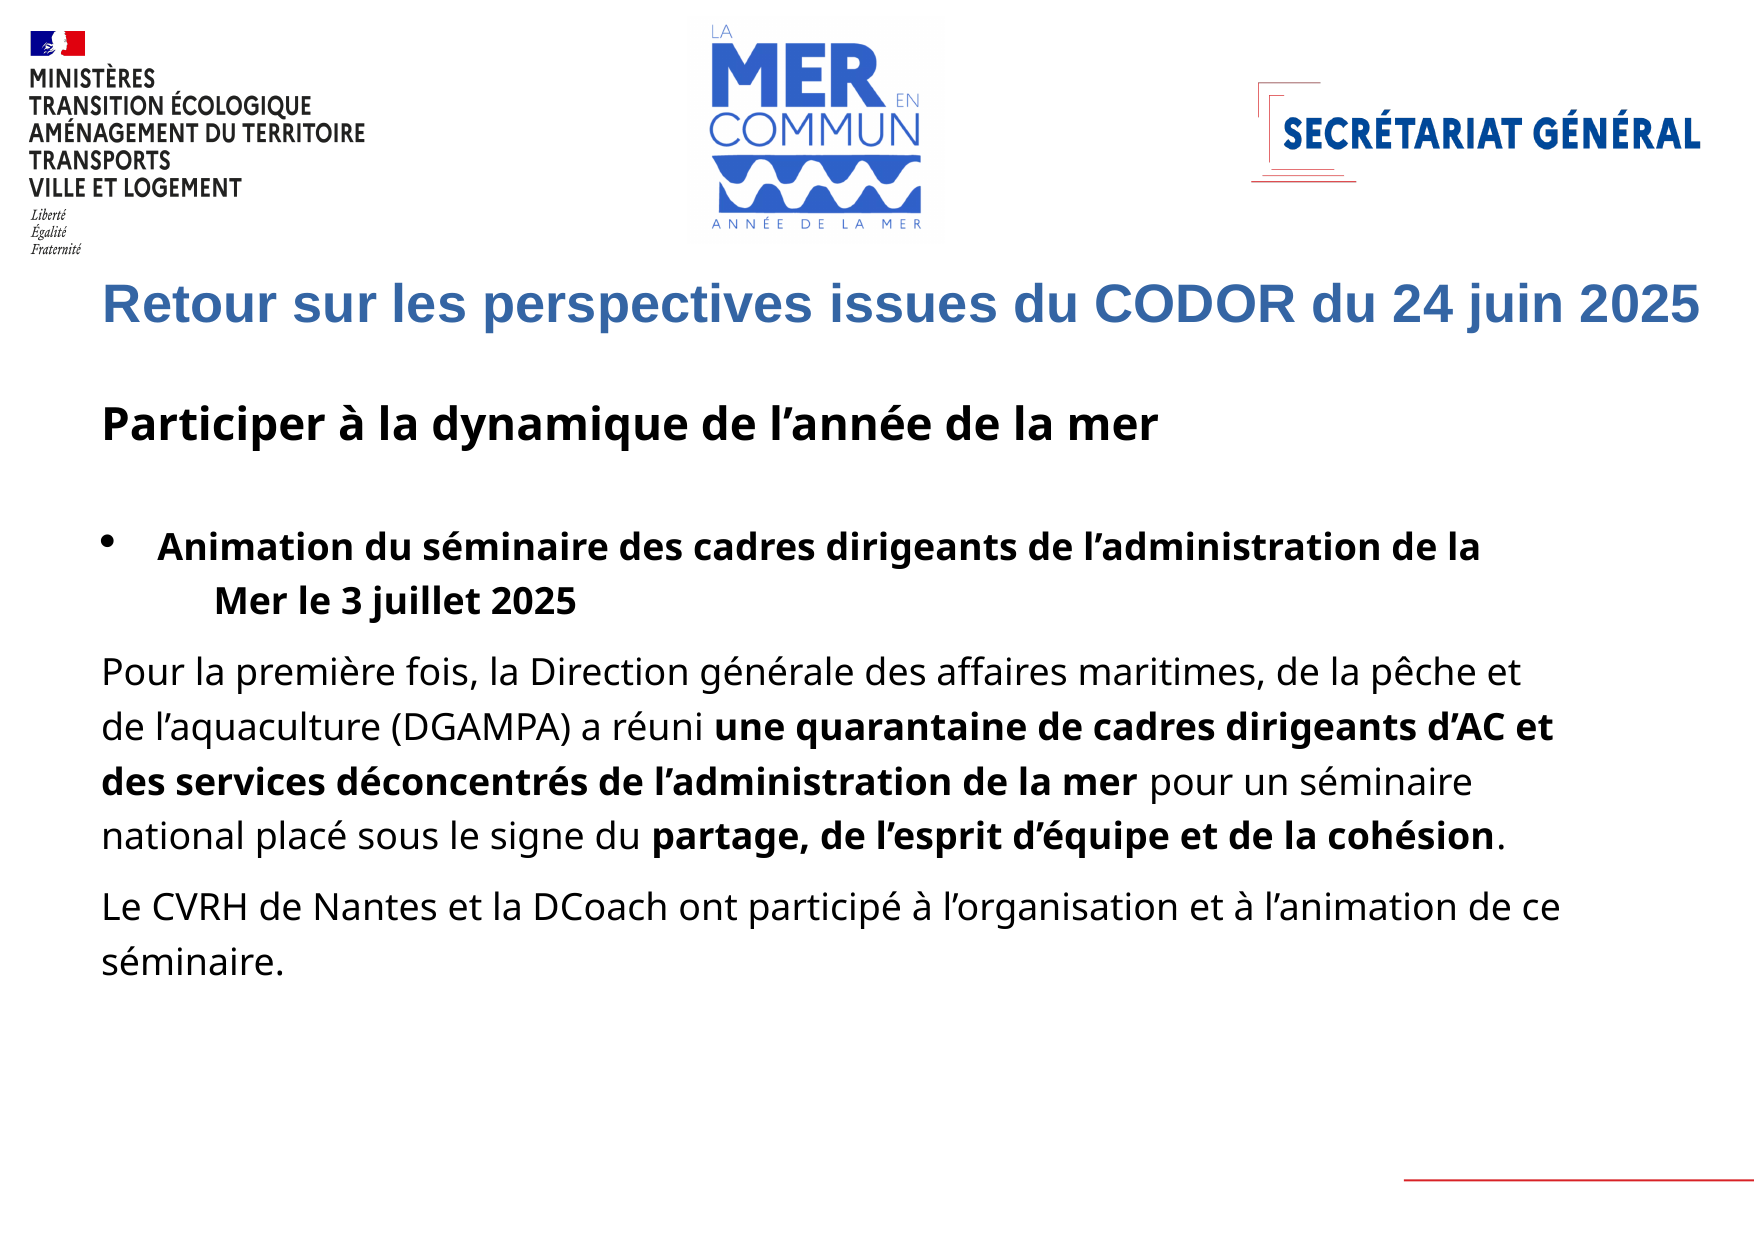

# Retour sur les perspectives issues du CODOR du 24 juin 2025
Participer à la dynamique de l’année de la mer
Animation du séminaire des cadres dirigeants de l’administration de la Mer le 3 juillet 2025
Pour la première fois, la Direction générale des affaires maritimes, de la pêche et de l’aquaculture (DGAMPA) a réuni une quarantaine de cadres dirigeants d’AC et des services déconcentrés de l’administration de la mer pour un séminaire national placé sous le signe du partage, de l’esprit d’équipe et de la cohésion.
Le CVRH de Nantes et la DCoach ont participé à l’organisation et à l’animation de ce séminaire.